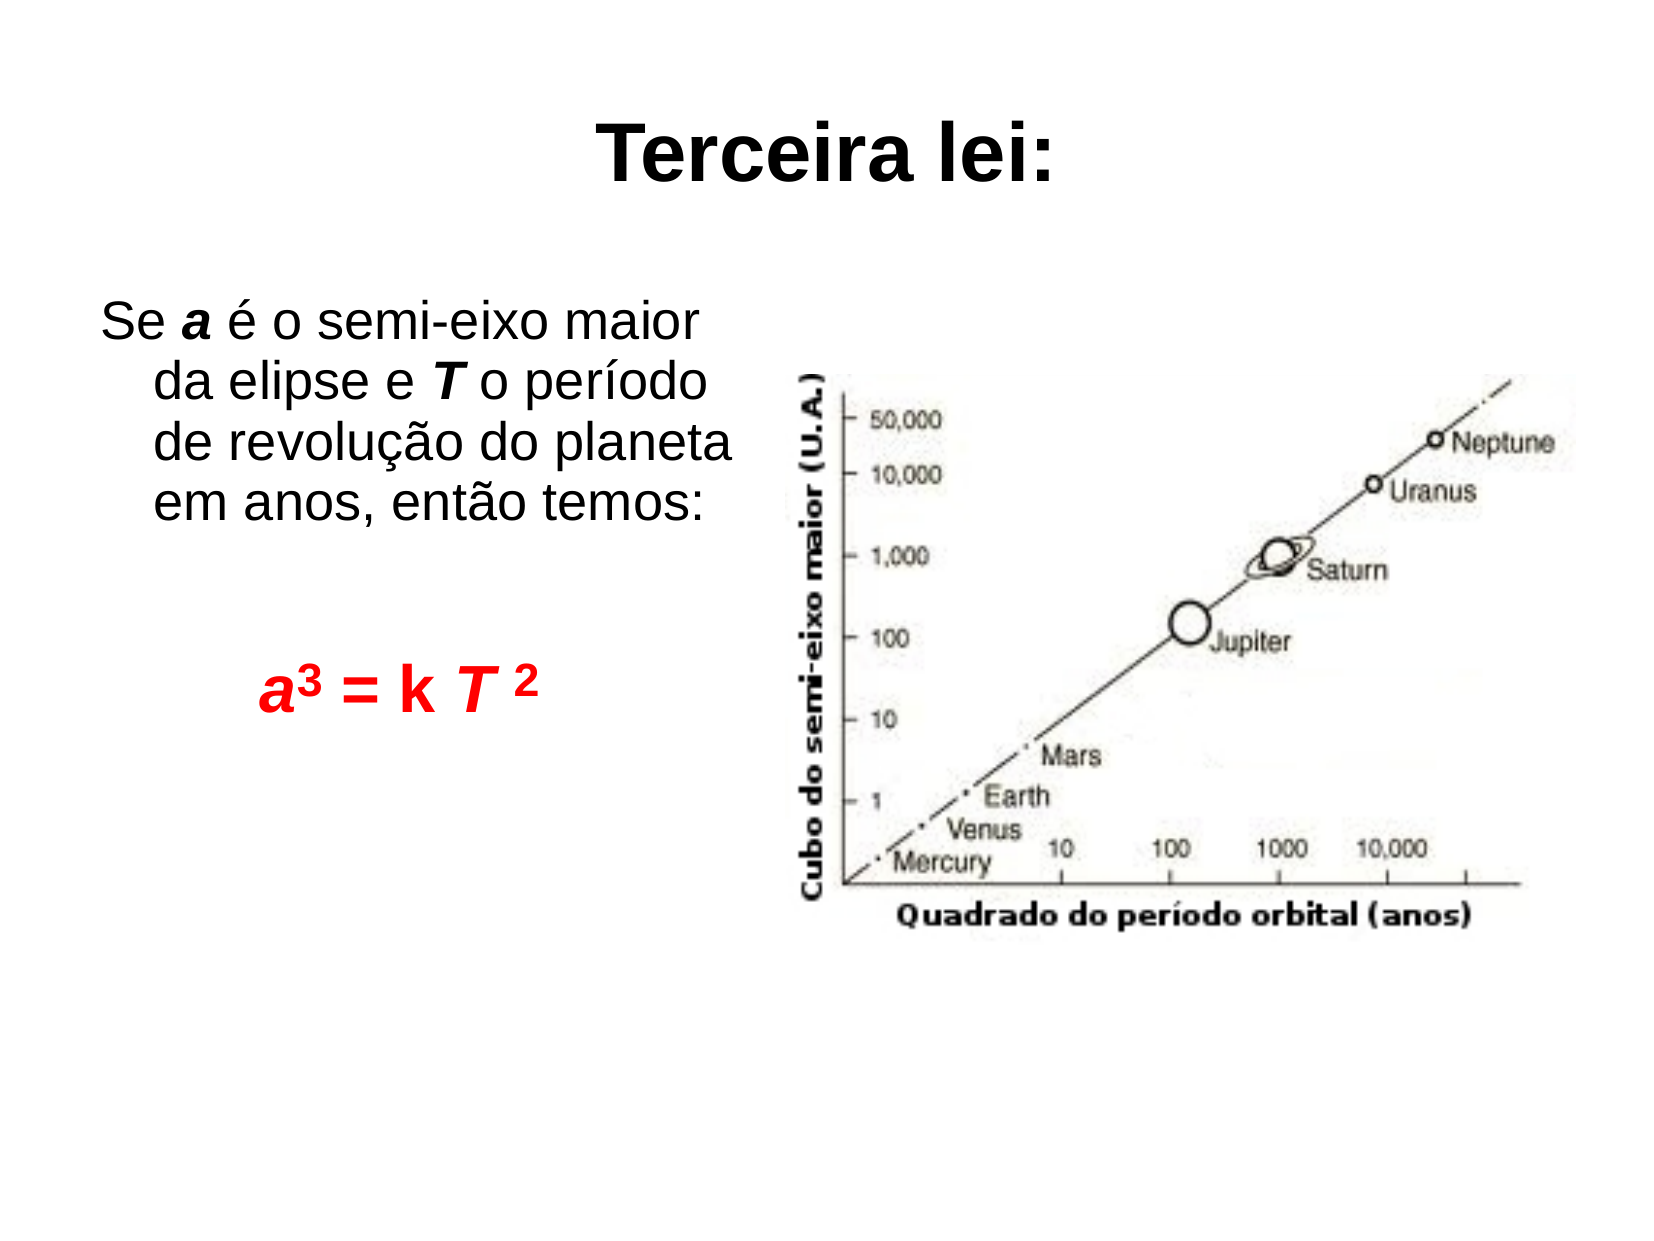

# Terceira lei:
Se a é o semi-eixo maior da elipse e T o período de revolução do planeta em anos, então temos:
a3 = k T 2